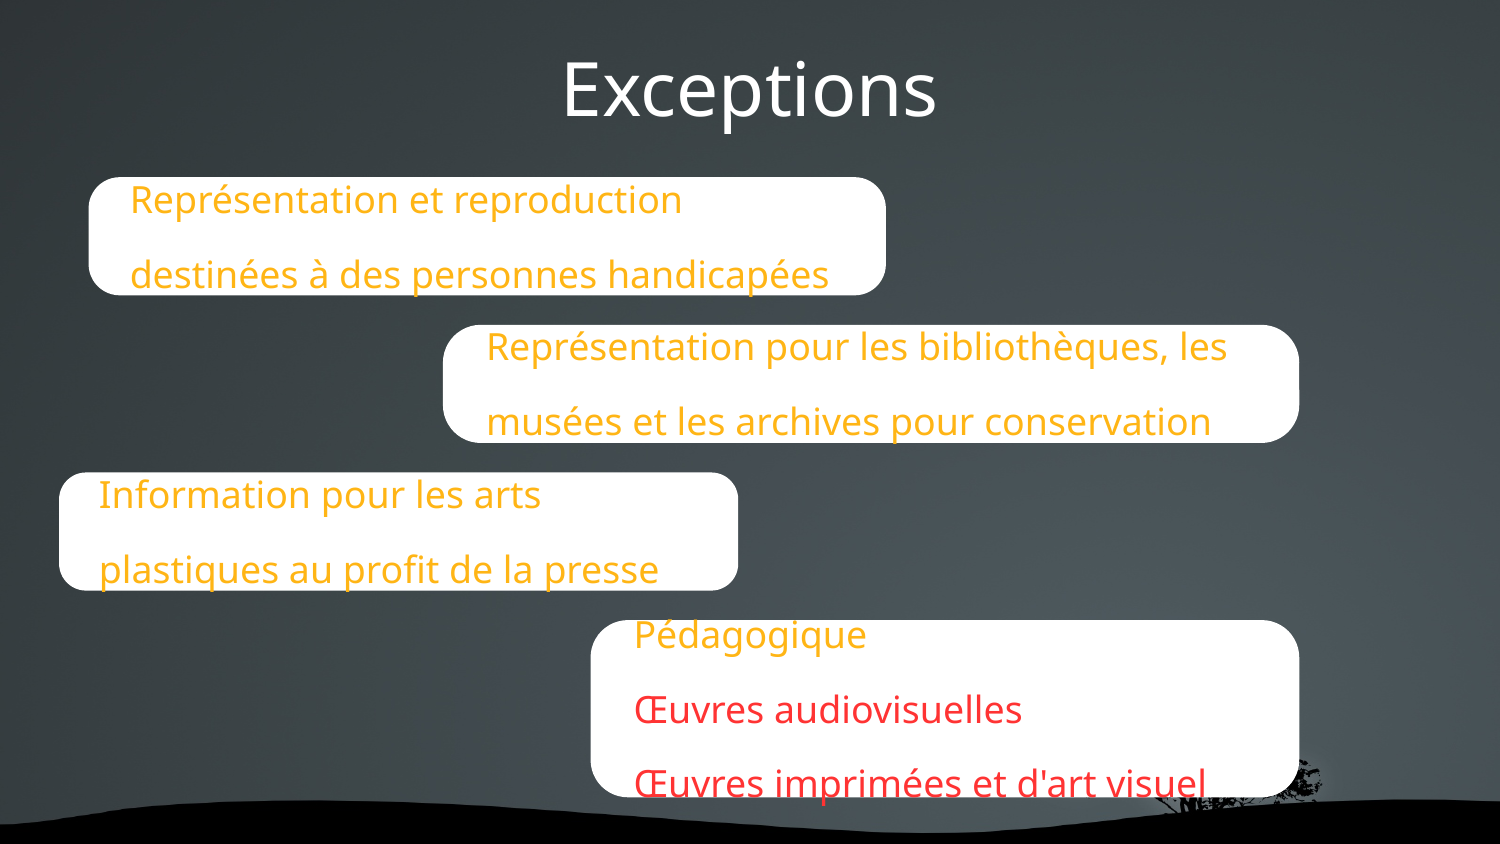

Exceptions
Représentation et reproduction
destinées à des personnes handicapées
Représentation pour les bibliothèques, les
musées et les archives pour conservation
Information pour les arts
plastiques au profit de la presse
Pédagogique
Œuvres audiovisuelles
Œuvres imprimées et d'art visuel